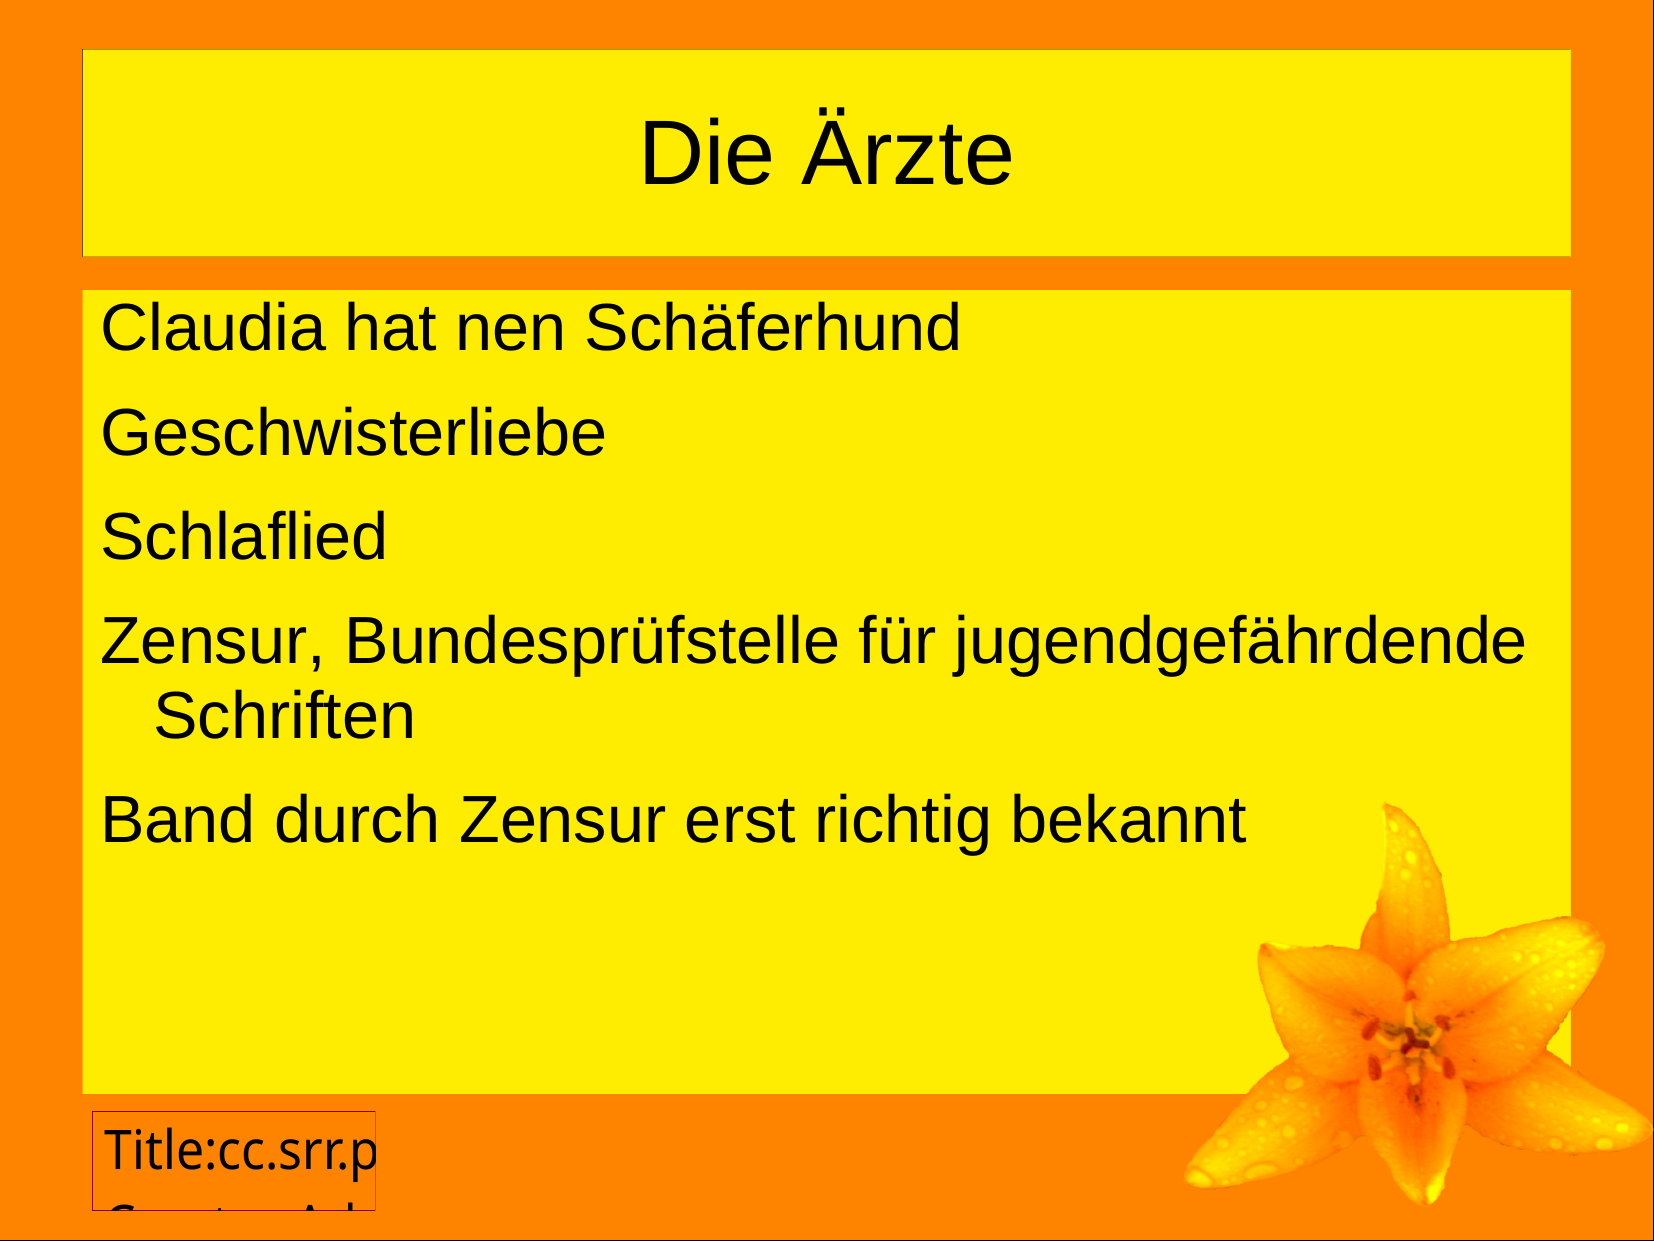

# Die Ärzte
Claudia hat nen Schäferhund
Geschwisterliebe
Schlaflied
Zensur, Bundesprüfstelle für jugendgefährdende Schriften
Band durch Zensur erst richtig bekannt